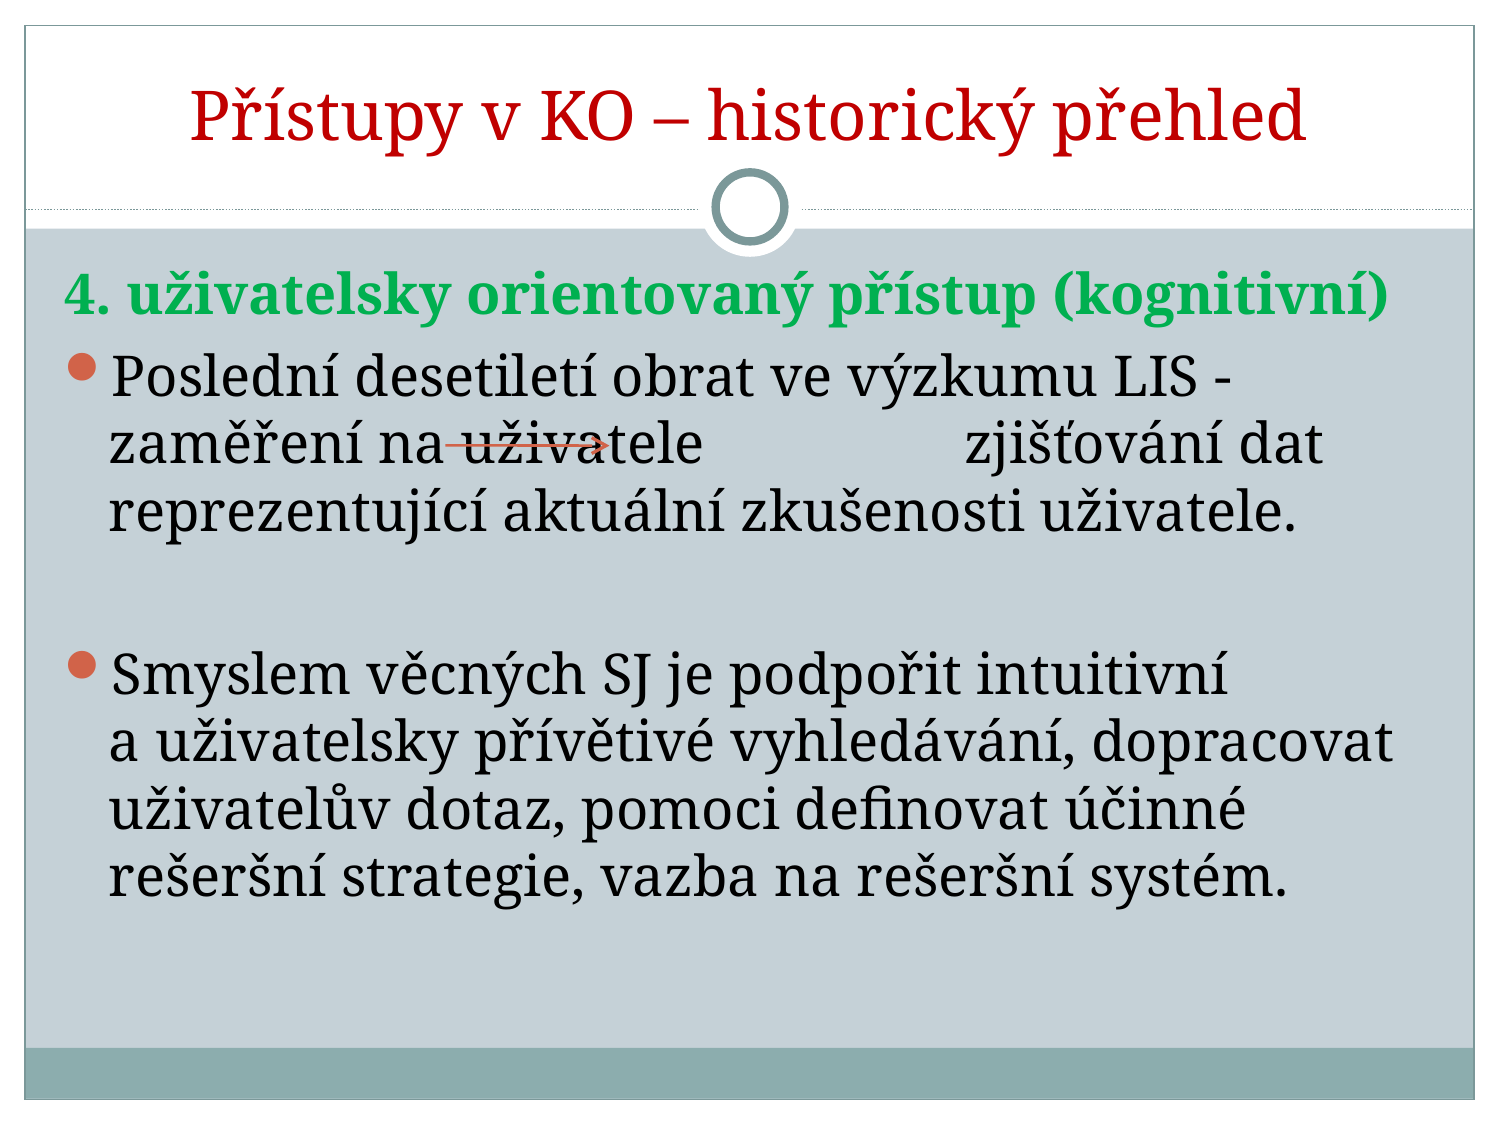

# Přístupy v KO – historický přehled
4. uživatelsky orientovaný přístup (kognitivní)
Poslední desetiletí obrat ve výzkumu LIS - zaměření na uživatele 		zjišťování dat reprezentující aktuální zkušenosti uživatele.
Smyslem věcných SJ je podpořit intuitivní
a uživatelsky přívětivé vyhledávání, dopracovat uživatelův dotaz, pomoci definovat účinné rešeršní strategie, vazba na rešeršní systém.